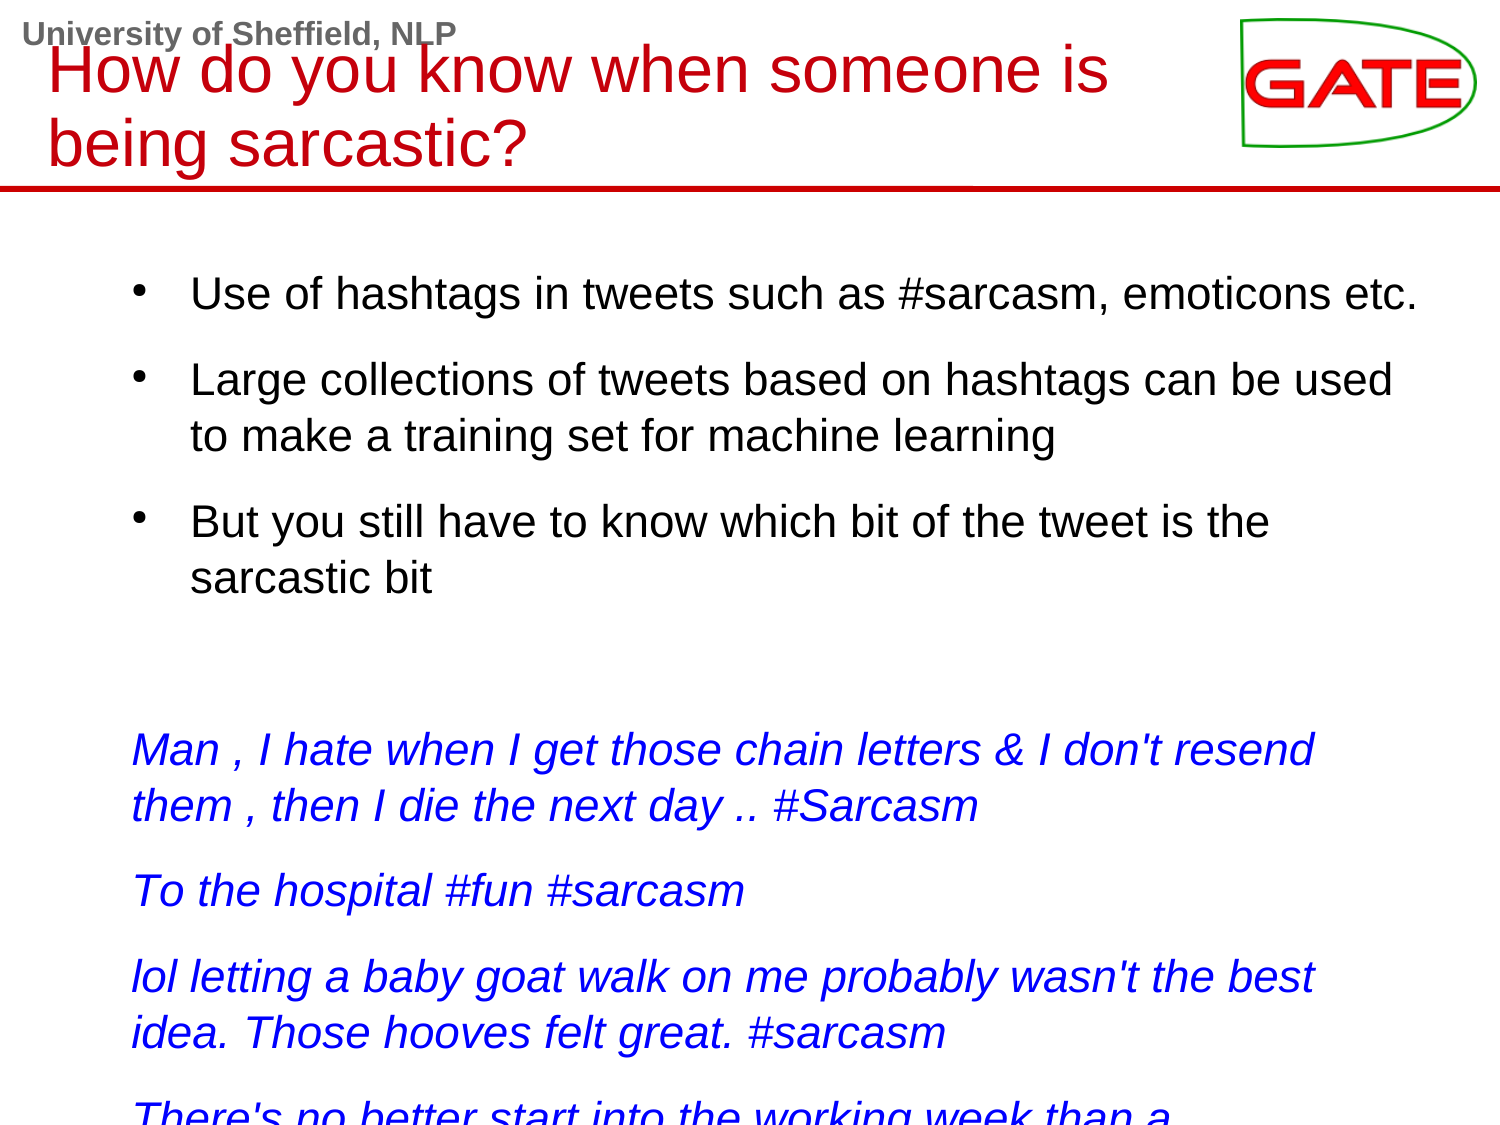

# How do you know when someone is being sarcastic?
Use of hashtags in tweets such as #sarcasm, emoticons etc.
Large collections of tweets based on hashtags can be used to make a training set for machine learning
But you still have to know which bit of the tweet is the sarcastic bit
Man , I hate when I get those chain letters & I don't resend them , then I die the next day .. #Sarcasm
To the hospital #fun #sarcasm
lol letting a baby goat walk on me probably wasn't the best idea. Those hooves felt great. #sarcasm
There's no better start into the working week than a construction site right beneath your office. Sounds a bit like Neubauten.